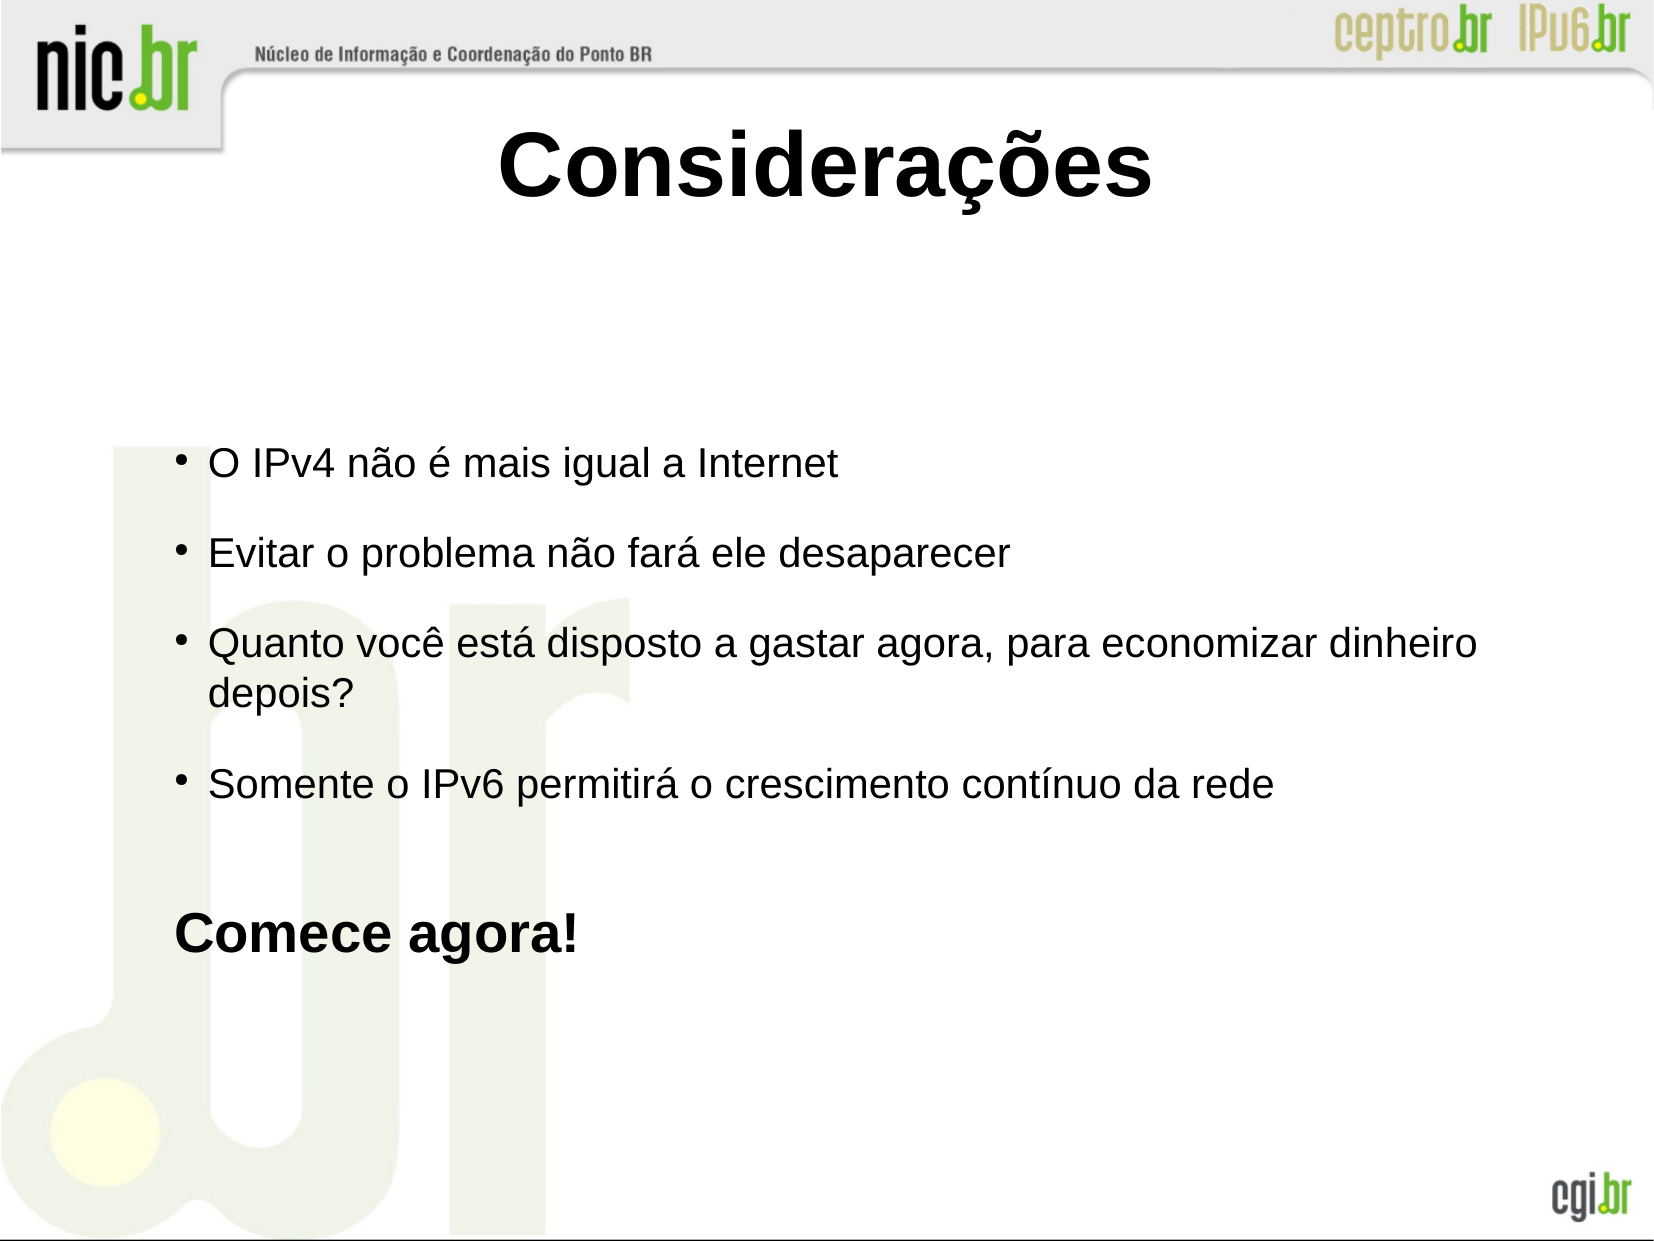

Considerações
O IPv4 não é mais igual a Internet
Evitar o problema não fará ele desaparecer
Quanto você está disposto a gastar agora, para economizar dinheiro depois?
Somente o IPv6 permitirá o crescimento contínuo da rede
Comece agora!